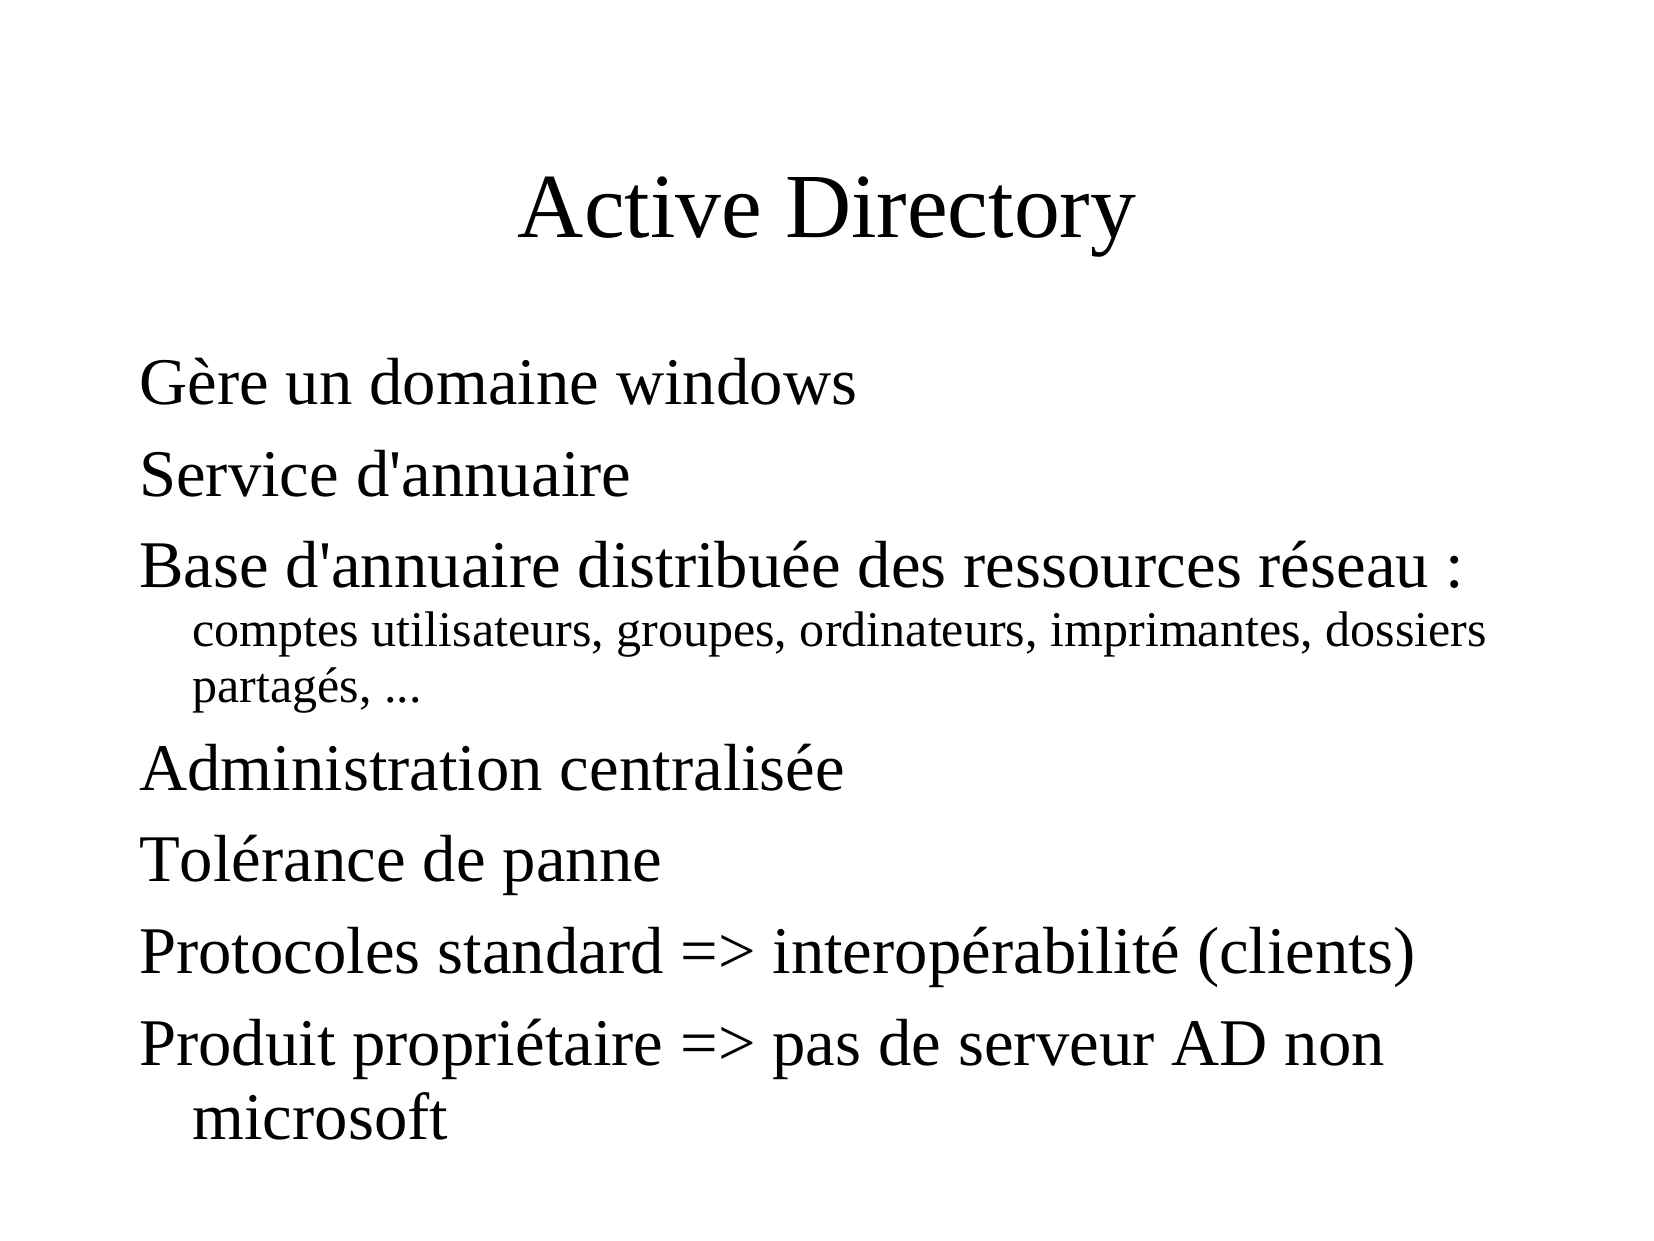

# Active Directory
Gère un domaine windows
Service d'annuaire
Base d'annuaire distribuée des ressources réseau : comptes utilisateurs, groupes, ordinateurs, imprimantes, dossiers partagés, ...
Administration centralisée
Tolérance de panne
Protocoles standard => interopérabilité (clients)
Produit propriétaire => pas de serveur AD non microsoft